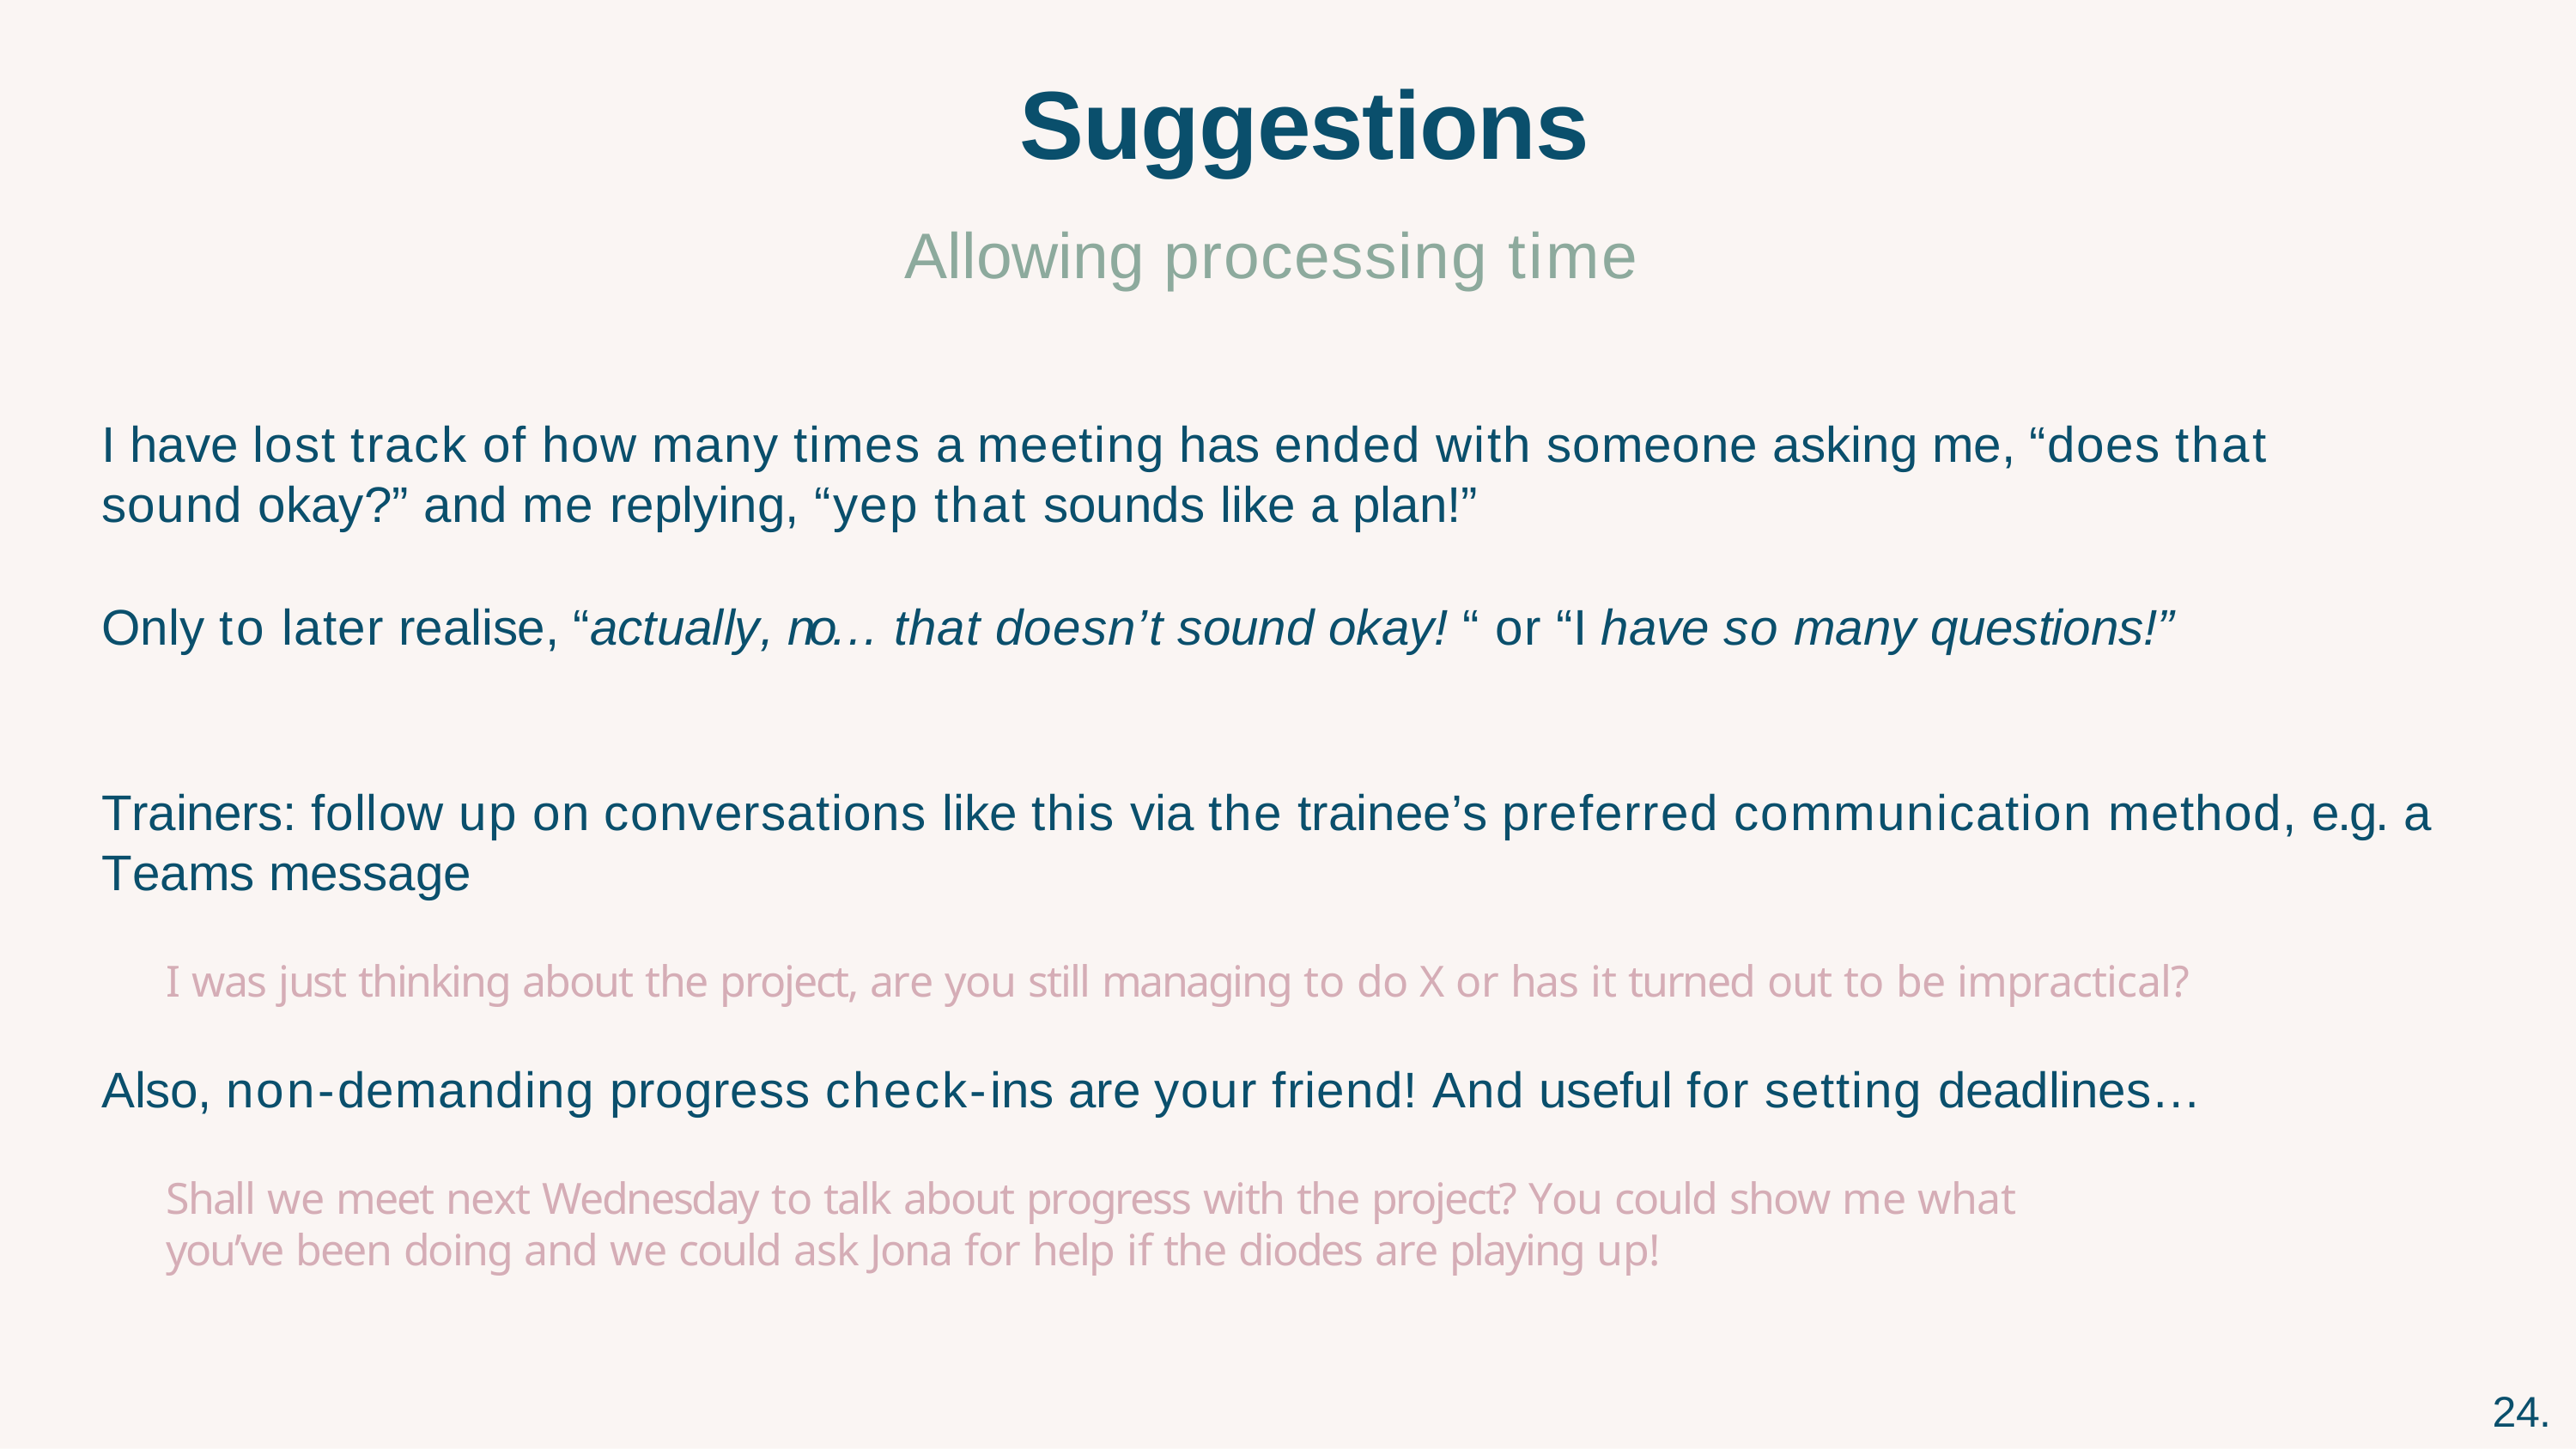

# Suggestions
Allowing processing time
I have lost track of how many times a meeting has ended with someone asking me, “does that sound okay?” and me replying, “yep that sounds like a plan!”
Only to later realise, “actually, no… that doesn’t sound okay! “ or “I have so many questions!”
Trainers: follow up on conversations like this via the trainee’s preferred communication method, e.g. a
Teams message
I was just thinking about the project, are you still managing to do X or has it turned out to be impractical?
Also, non-demanding progress check-ins are your friend! And useful for setting deadlines…
Shall we meet next Wednesday to talk about progress with the project? You could show me what
you’ve been doing and we could ask Jona for help if the diodes are playing up!
24.